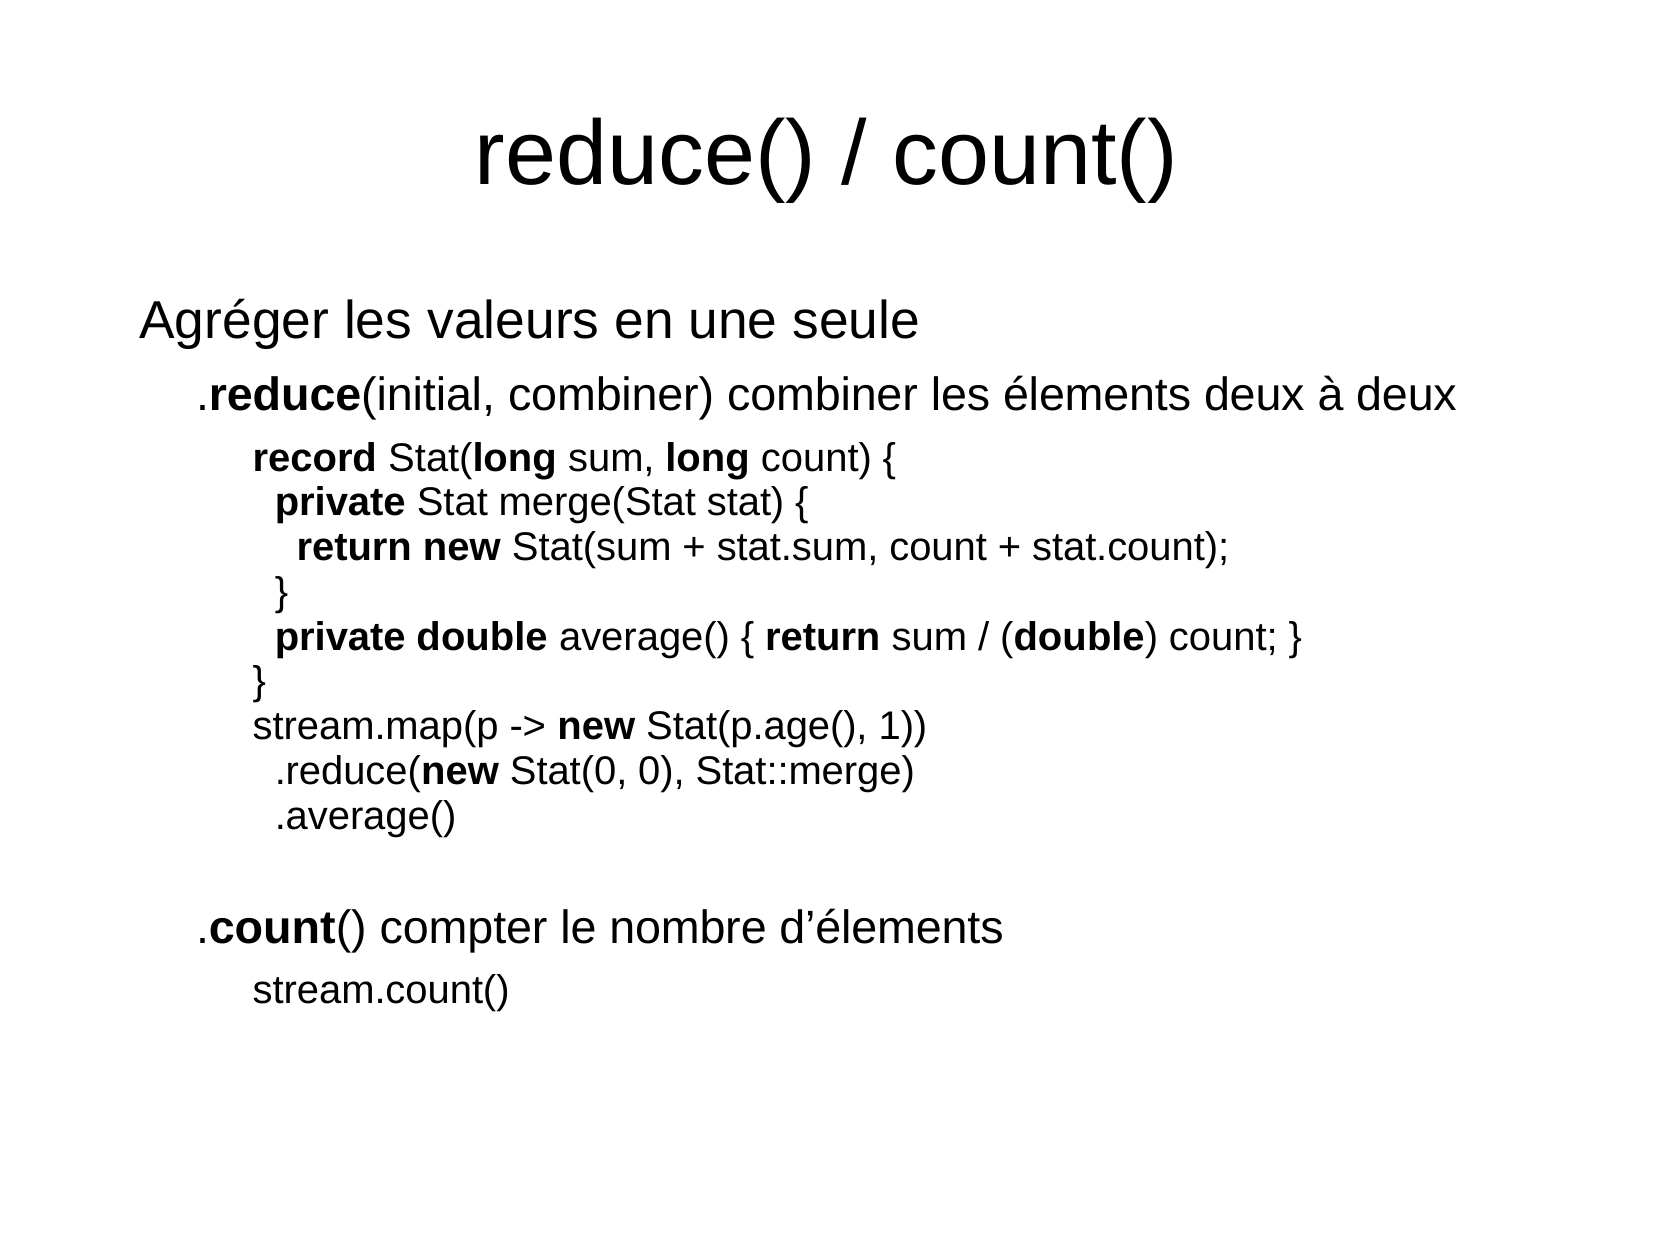

# reduce() / count()
Agréger les valeurs en une seule
.reduce(initial, combiner) combiner les élements deux à deux
record Stat(long sum, long count) {
 private Stat merge(Stat stat) {
 return new Stat(sum + stat.sum, count + stat.count);
 }
 private double average() { return sum / (double) count; }
}
stream.map(p -> new Stat(p.age(), 1))
 .reduce(new Stat(0, 0), Stat::merge)
 .average()
.count() compter le nombre d’élements
stream.count()